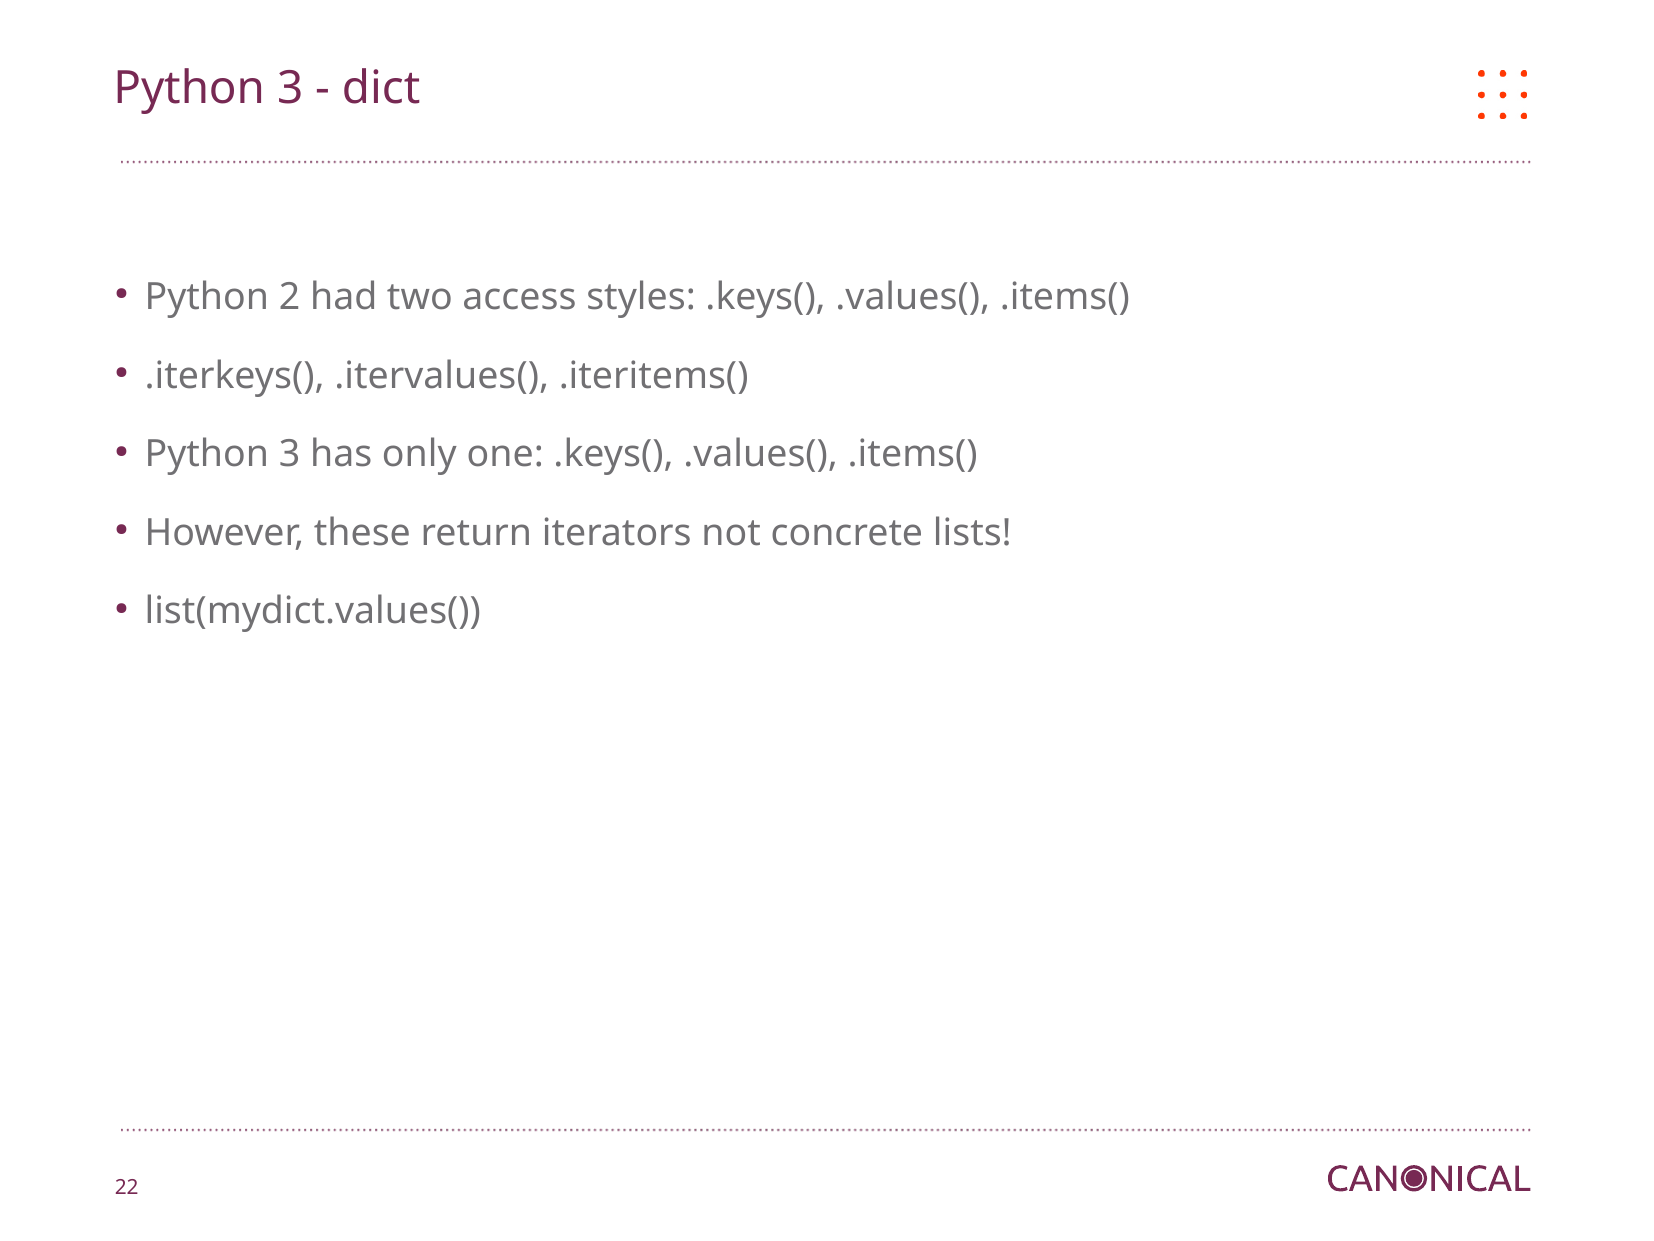

# Python 3 - dict
Python 2 had two access styles: .keys(), .values(), .items()
.iterkeys(), .itervalues(), .iteritems()
Python 3 has only one: .keys(), .values(), .items()
However, these return iterators not concrete lists!
list(mydict.values())